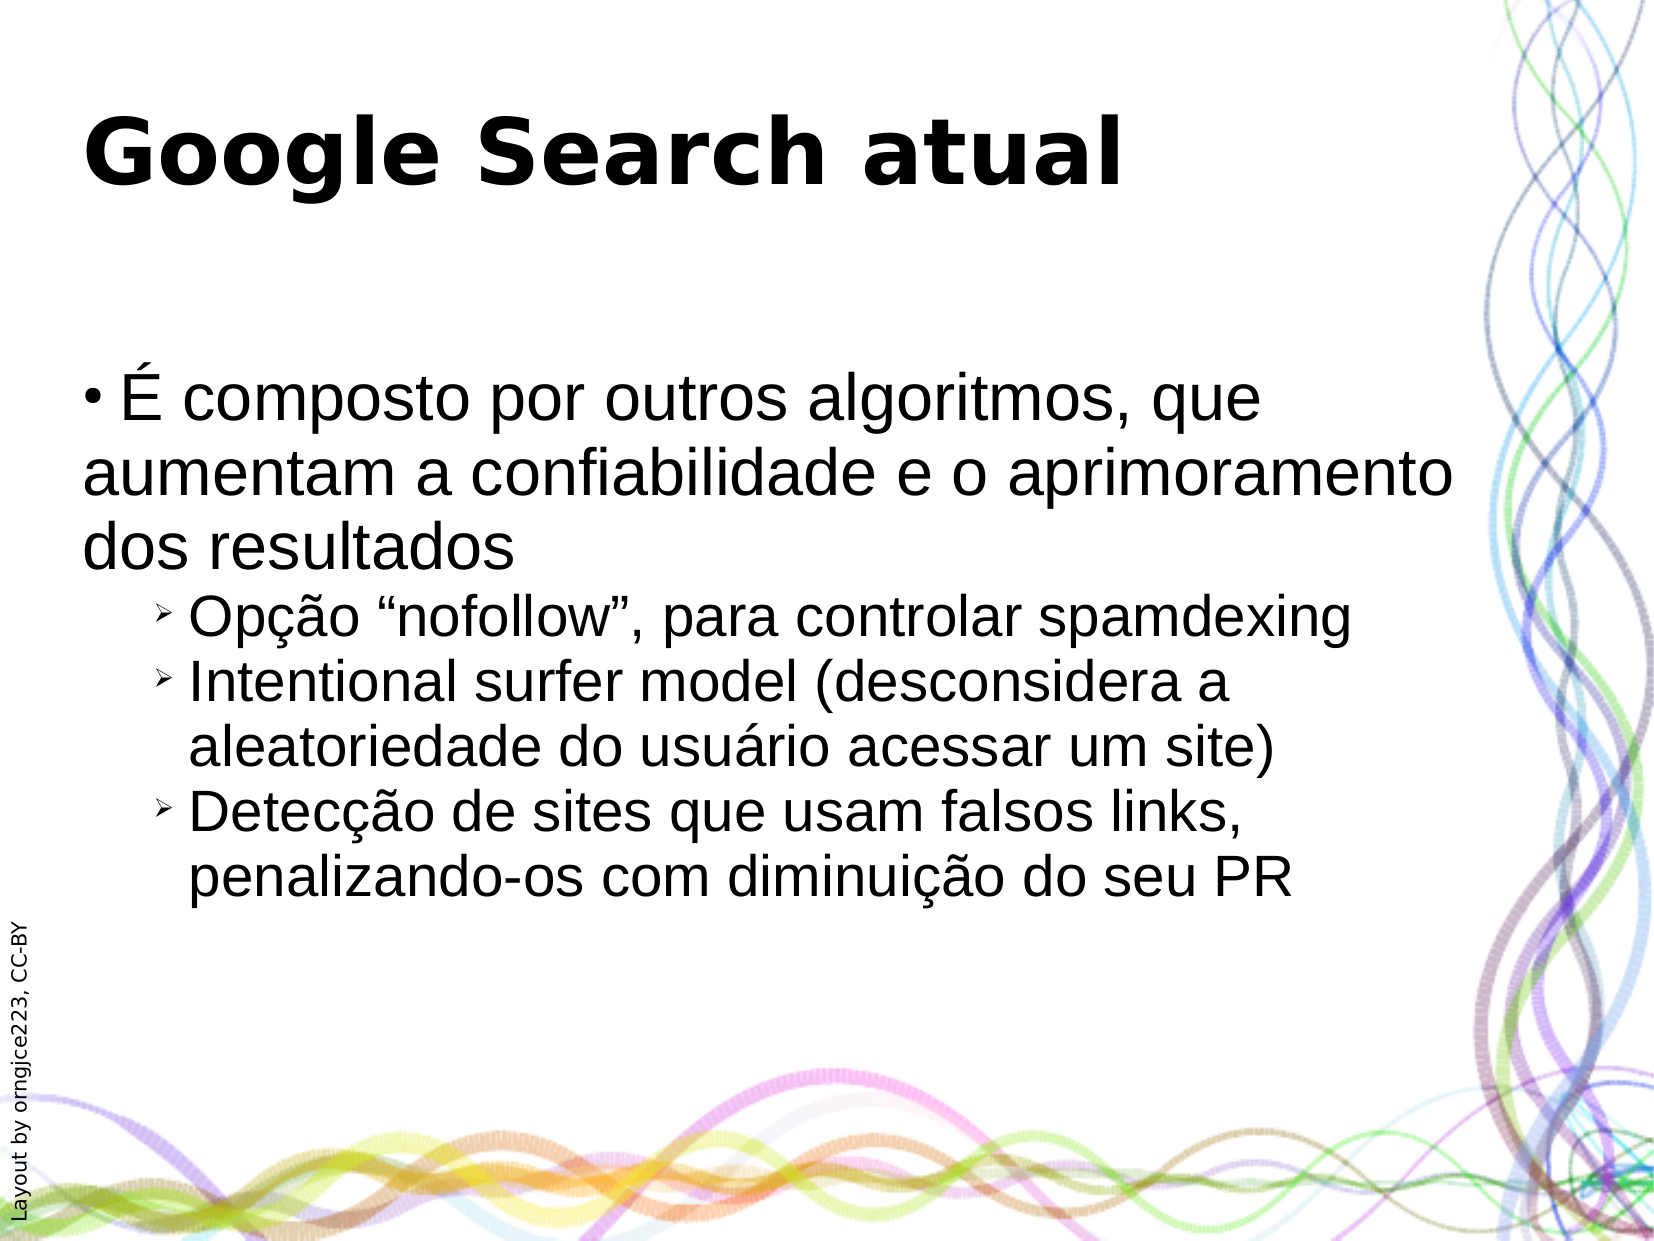

# Google Search atual
 É composto por outros algoritmos, que aumentam a confiabilidade e o aprimoramento dos resultados
Opção “nofollow”, para controlar spamdexing
Intentional surfer model (desconsidera a aleatoriedade do usuário acessar um site)
Detecção de sites que usam falsos links, penalizando-os com diminuição do seu PR